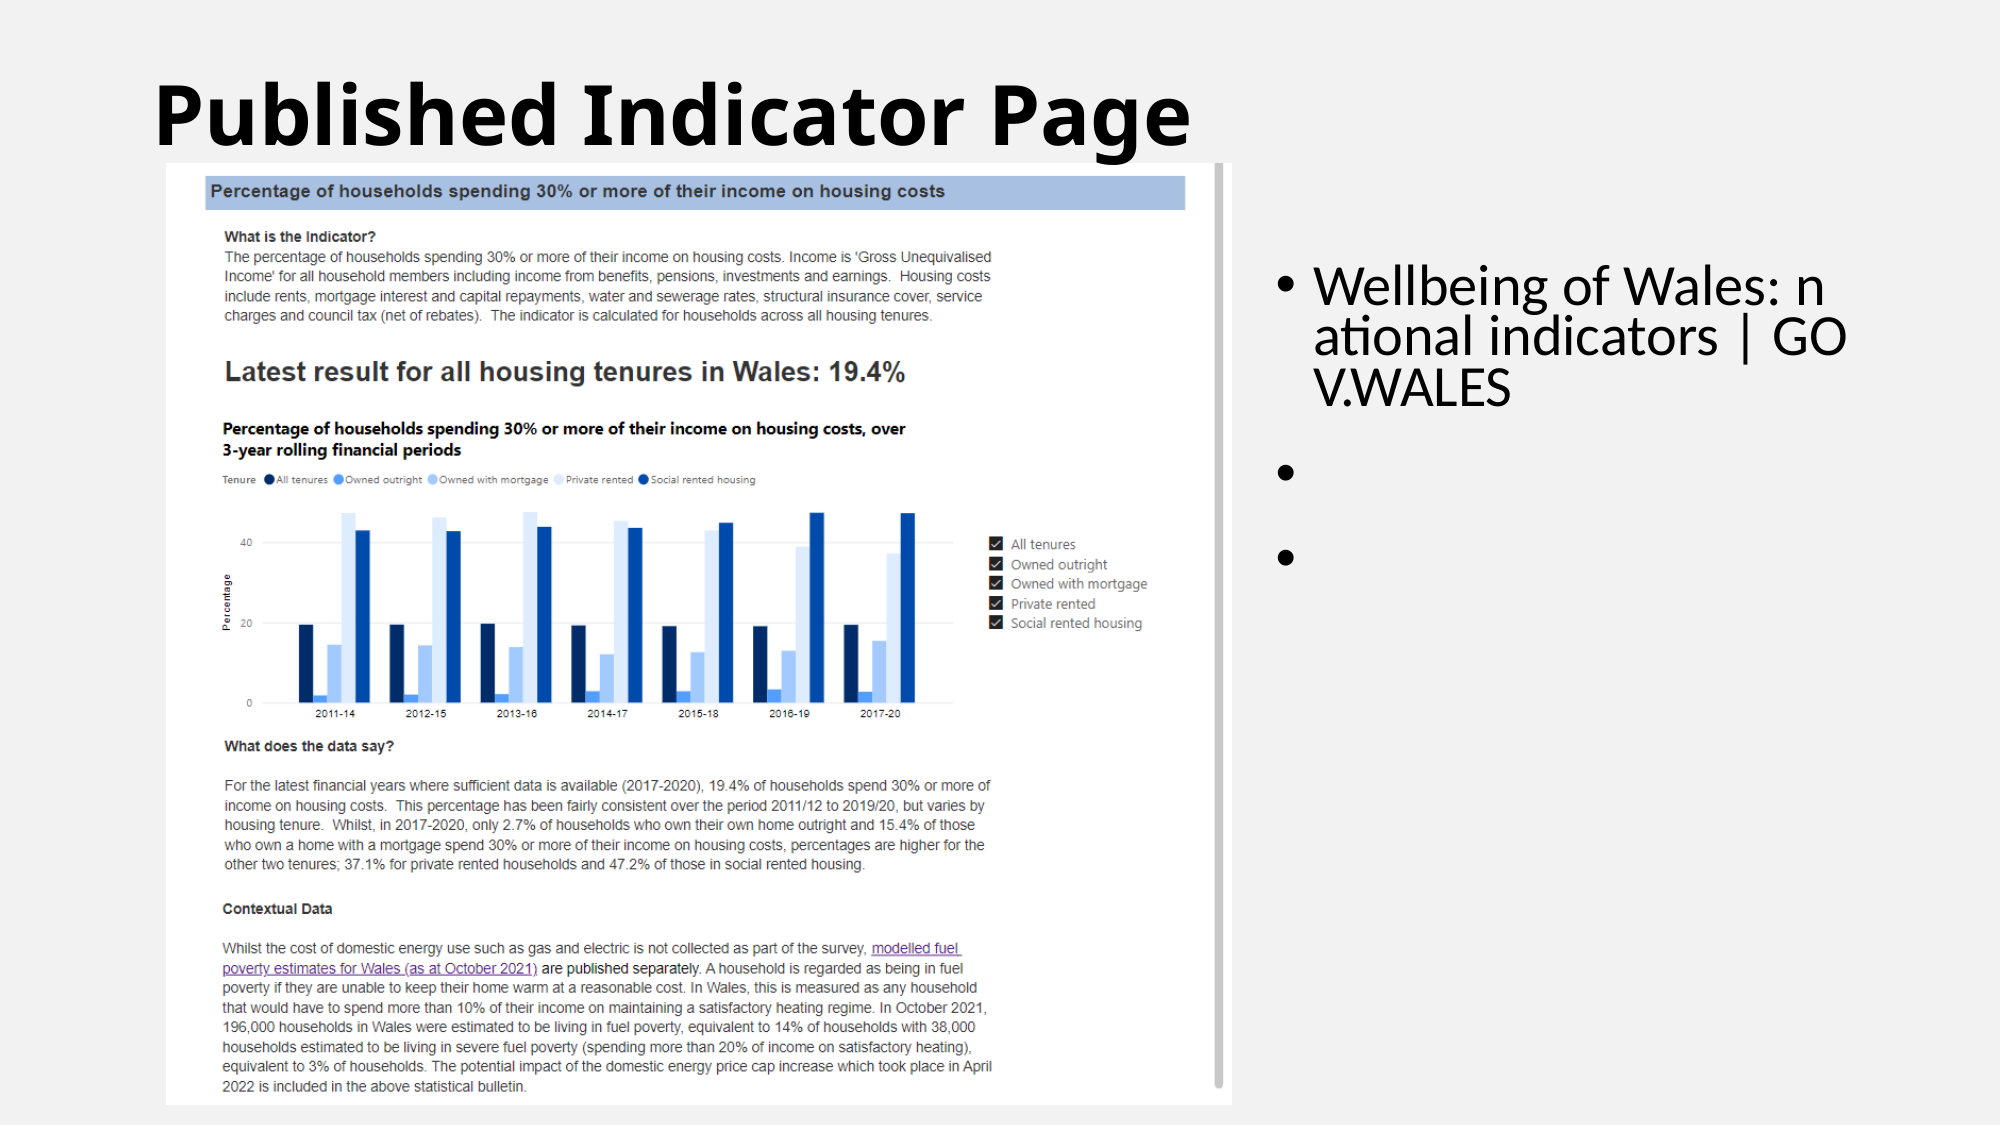

Published Indicator Page
# Wellbeing of Wales: national indicators | GOV.WALES